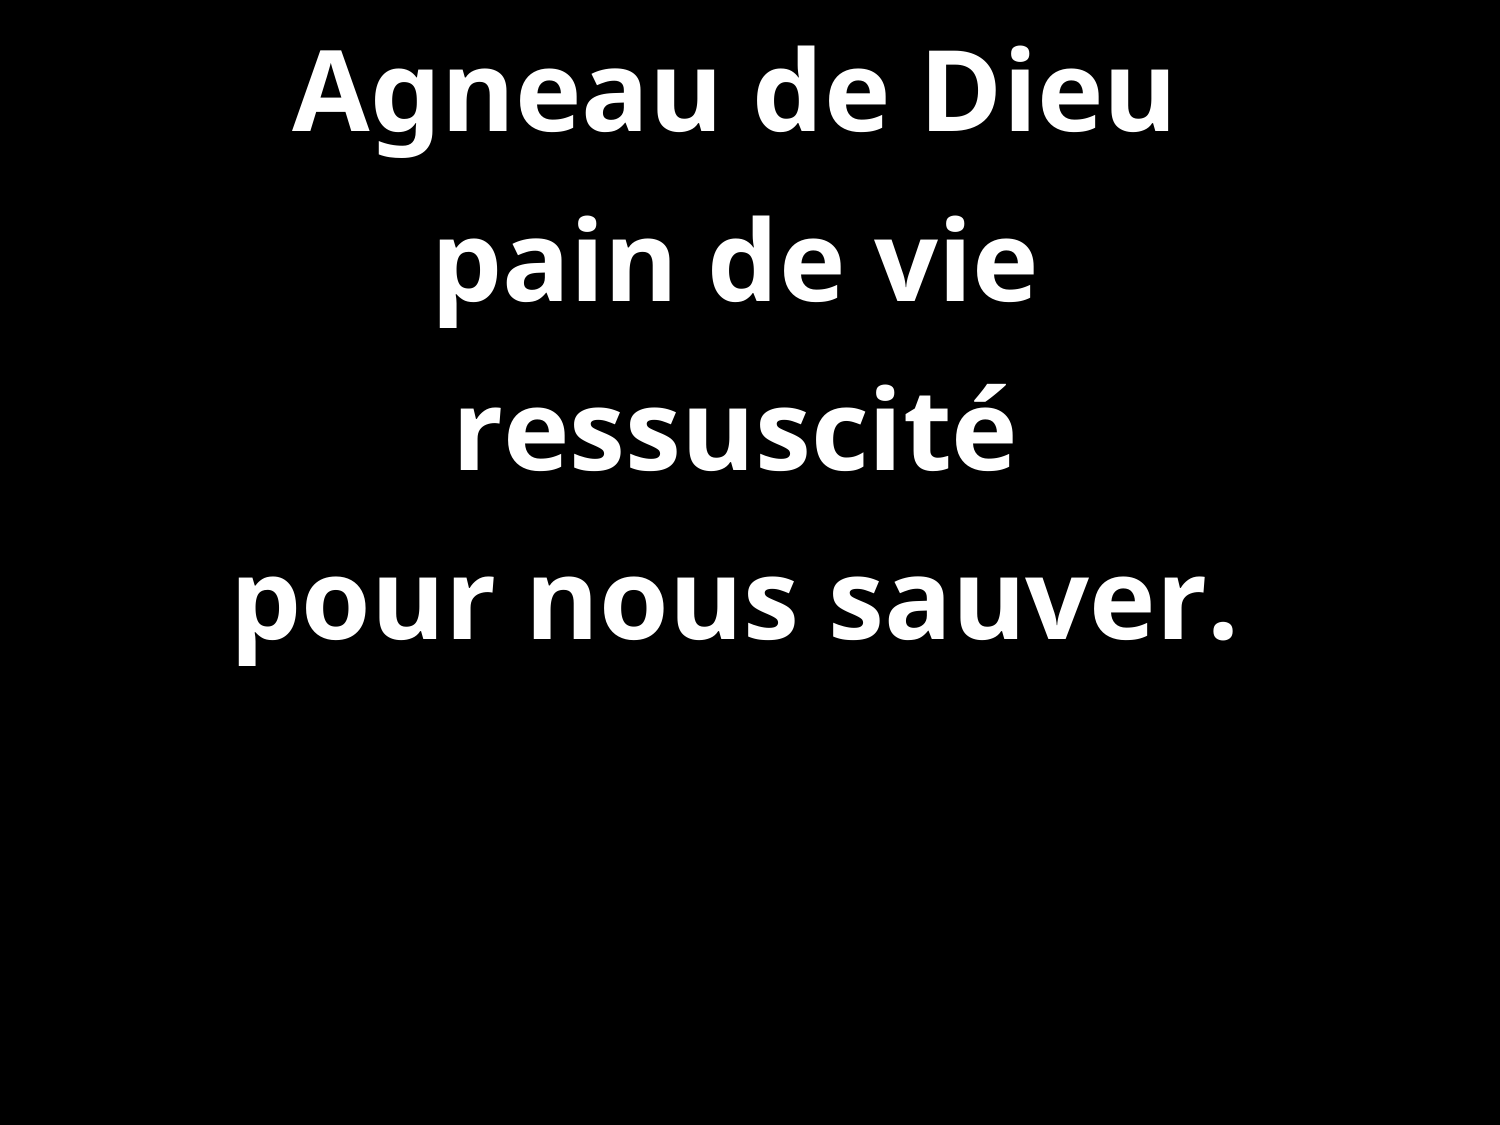

# Agneau de Dieu
pain de vie
ressuscité
pour nous sauver.